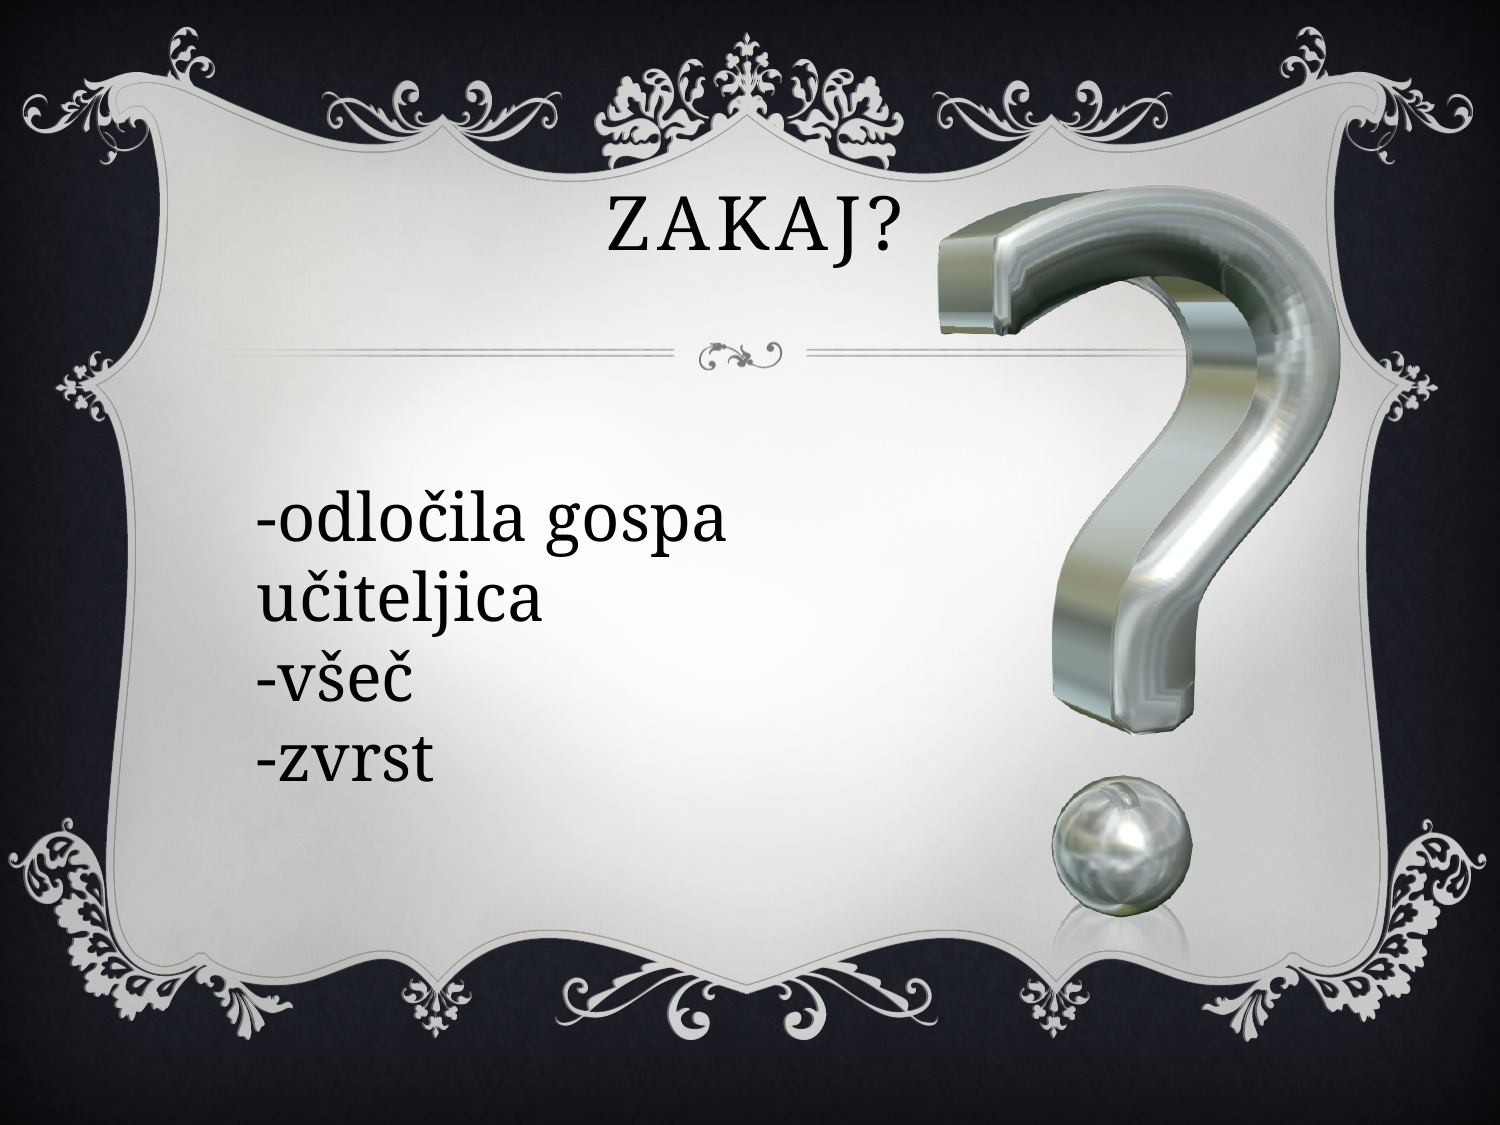

# Zakaj?
-odločila gospa učiteljica
-všeč
-zvrst